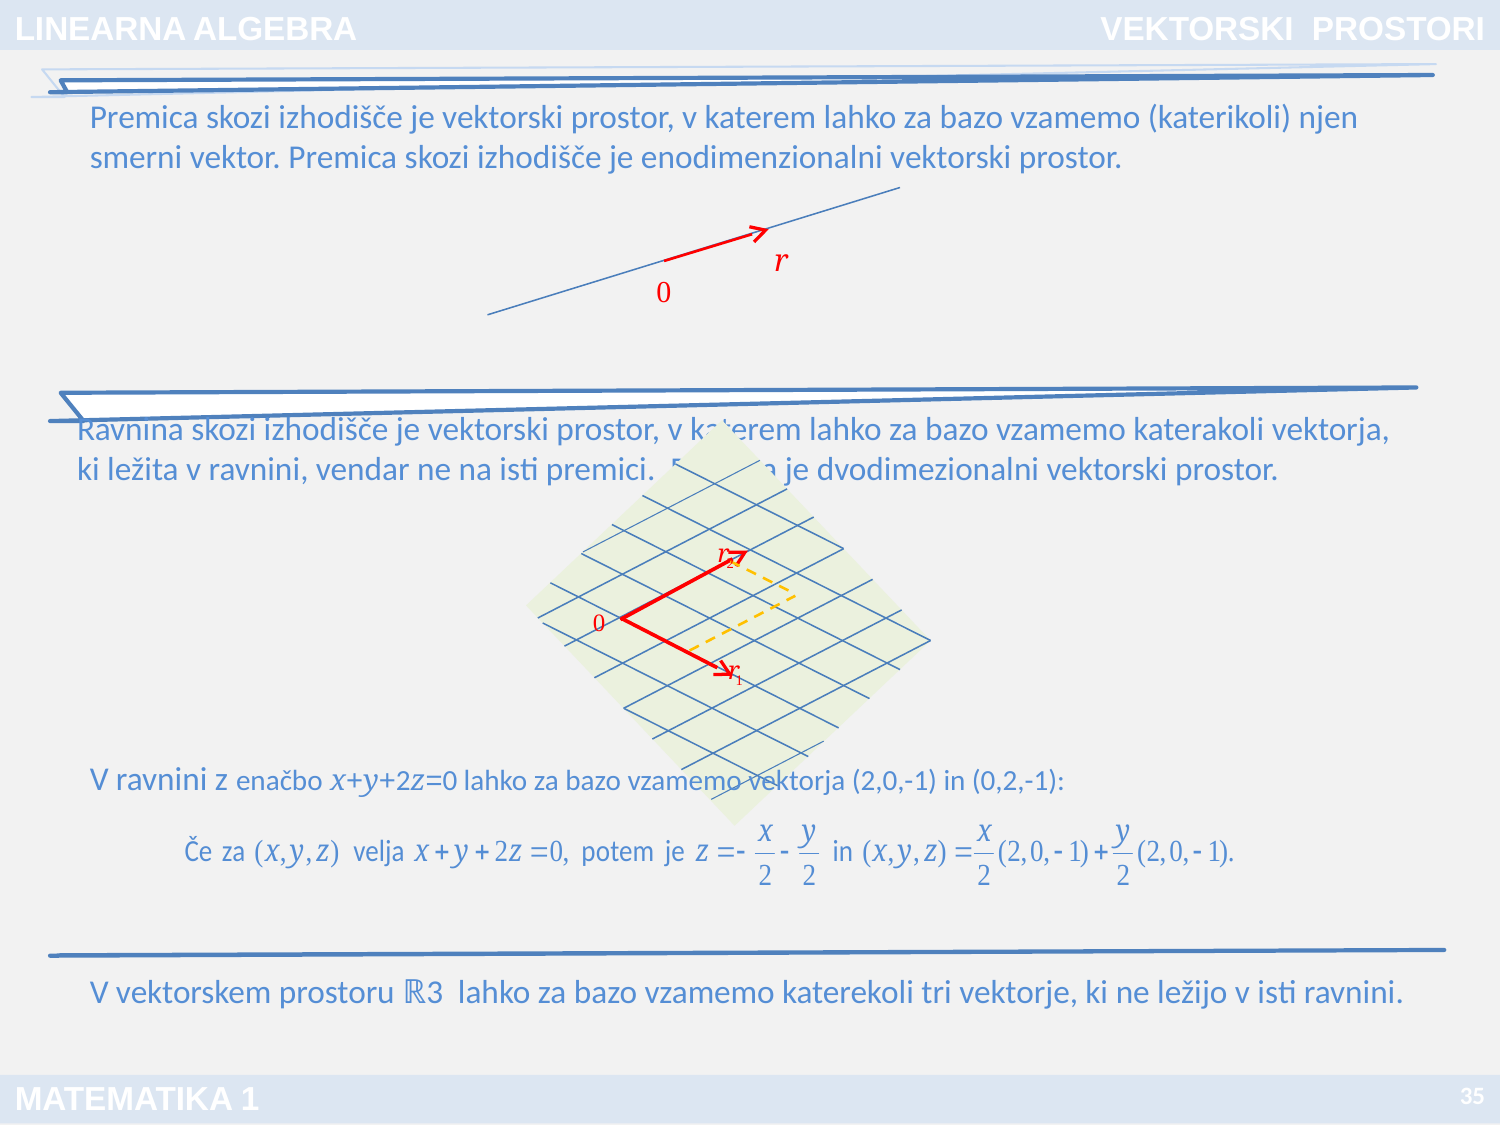

LINEARNA ALGEBRA
VEKTORSKI PROSTORI
Premica skozi izhodišče je vektorski prostor, v katerem lahko za bazo vzamemo (katerikoli) njen smerni vektor. Premica skozi izhodišče je enodimenzionalni vektorski prostor.
Ravnina skozi izhodišče je vektorski prostor, v katerem lahko za bazo vzamemo katerakoli vektorja, ki ležita v ravnini, vendar ne na isti premici. Ravnina je dvodimezionalni vektorski prostor.
V ravnini z enačbo x+y+2z=0 lahko za bazo vzamemo vektorja (2,0,-1) in (0,2,-1):
V vektorskem prostoru ℝ3 lahko za bazo vzamemo katerekoli tri vektorje, ki ne ležijo v isti ravnini.
MATEMATIKA 1